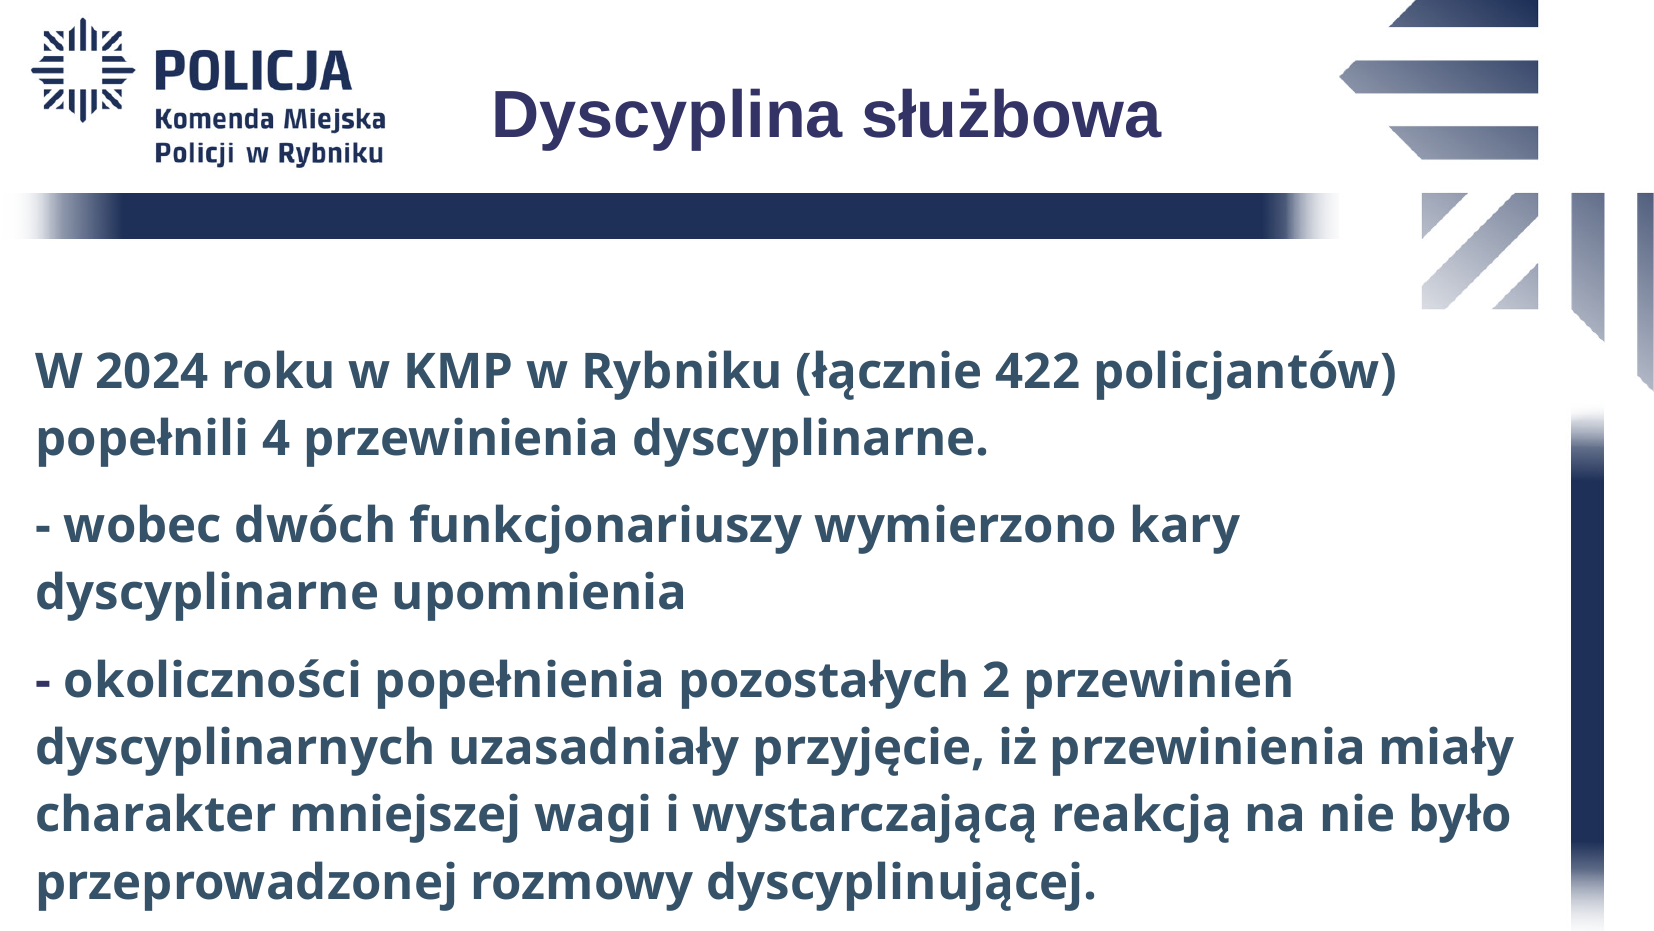

# Dyscyplina służbowa
W 2024 roku w KMP w Rybniku (łącznie 422 policjantów) popełnili 4 przewinienia dyscyplinarne.
- wobec dwóch funkcjonariuszy wymierzono kary dyscyplinarne upomnienia
- okoliczności popełnienia pozostałych 2 przewinień dyscyplinarnych uzasadniały przyjęcie, iż przewinienia miały charakter mniejszej wagi i wystarczającą reakcją na nie było przeprowadzonej rozmowy dyscyplinującej.